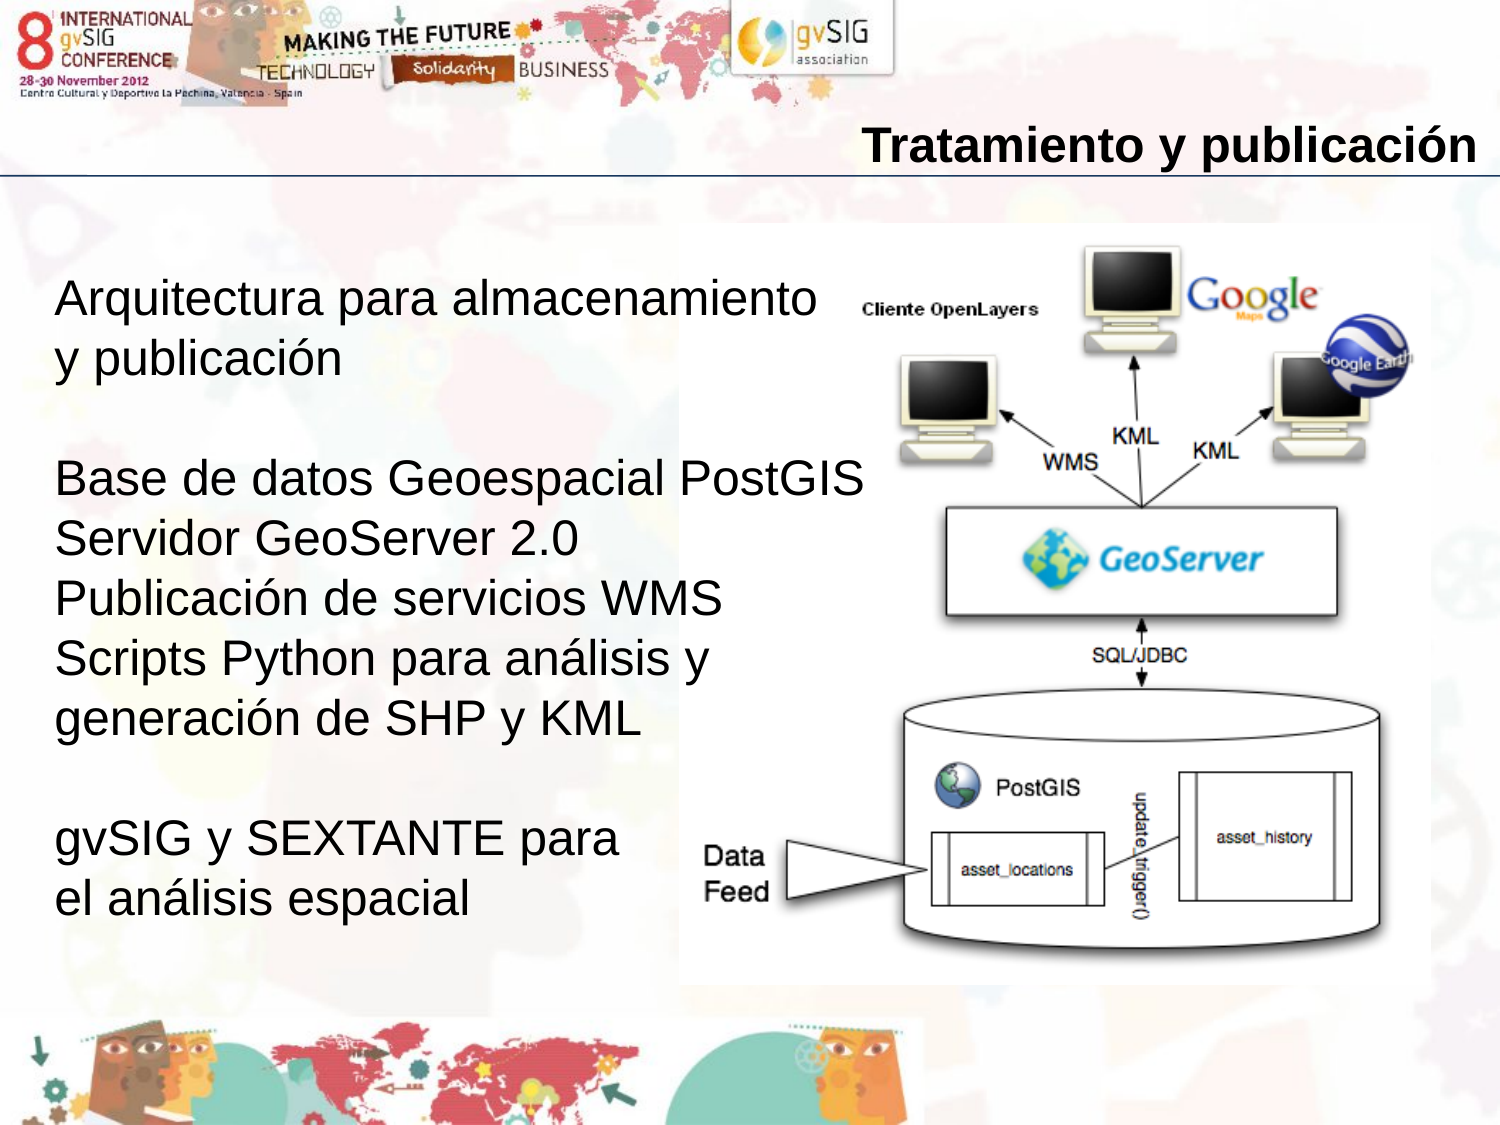

Tratamiento y publicación
Arquitectura para almacenamiento
y publicación
Base de datos Geoespacial PostGIS
Servidor GeoServer 2.0
Publicación de servicios WMS
Scripts Python para análisis y
generación de SHP y KML
gvSIG y SEXTANTE para
el análisis espacial